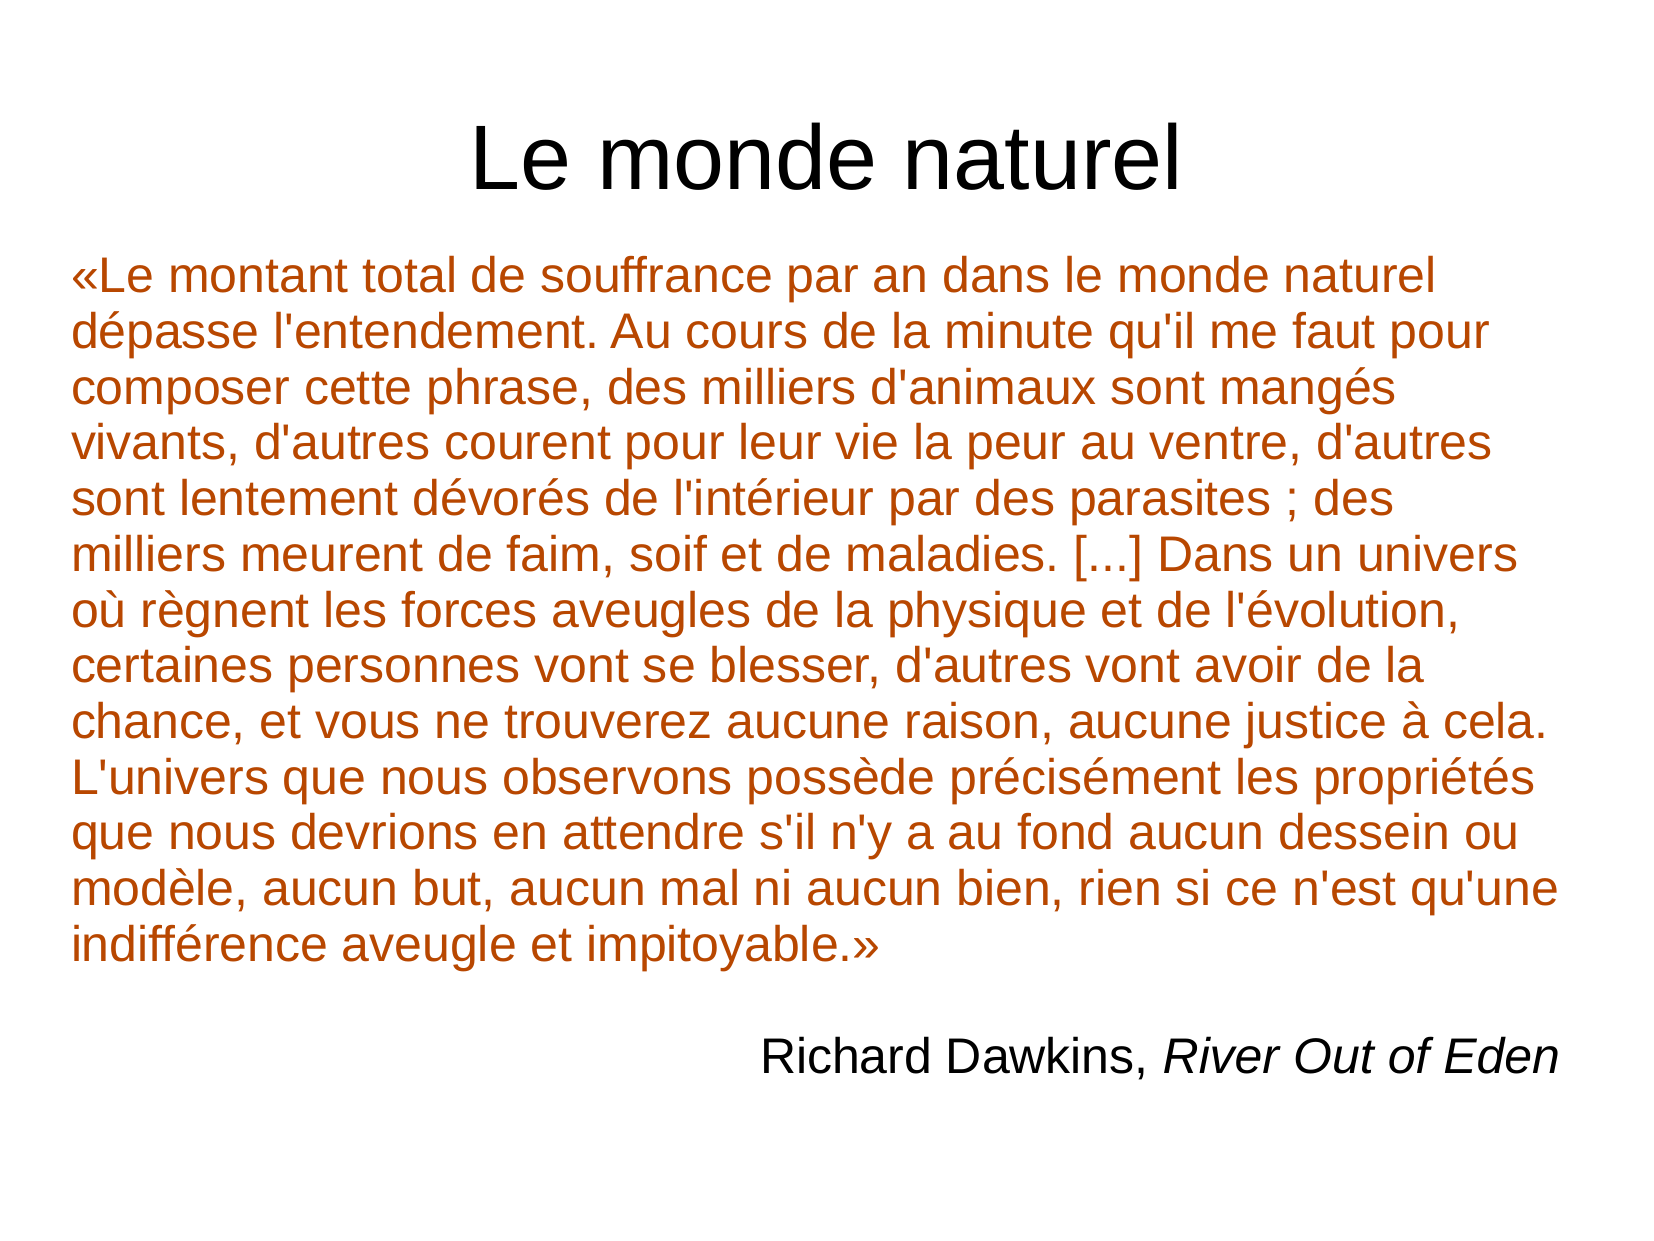

# Le monde naturel
«Le montant total de souffrance par an dans le monde naturel
dépasse l'entendement. Au cours de la minute qu'il me faut pour
composer cette phrase, des milliers d'animaux sont mangés
vivants, d'autres courent pour leur vie la peur au ventre, d'autres
sont lentement dévorés de l'intérieur par des parasites ; des
milliers meurent de faim, soif et de maladies. [...] Dans un univers
où règnent les forces aveugles de la physique et de l'évolution,
certaines personnes vont se blesser, d'autres vont avoir de la
chance, et vous ne trouverez aucune raison, aucune justice à cela.
L'univers que nous observons possède précisément les propriétés
que nous devrions en attendre s'il n'y a au fond aucun dessein ou
modèle, aucun but, aucun mal ni aucun bien, rien si ce n'est qu'une
indifférence aveugle et impitoyable.»
Richard Dawkins, River Out of Eden